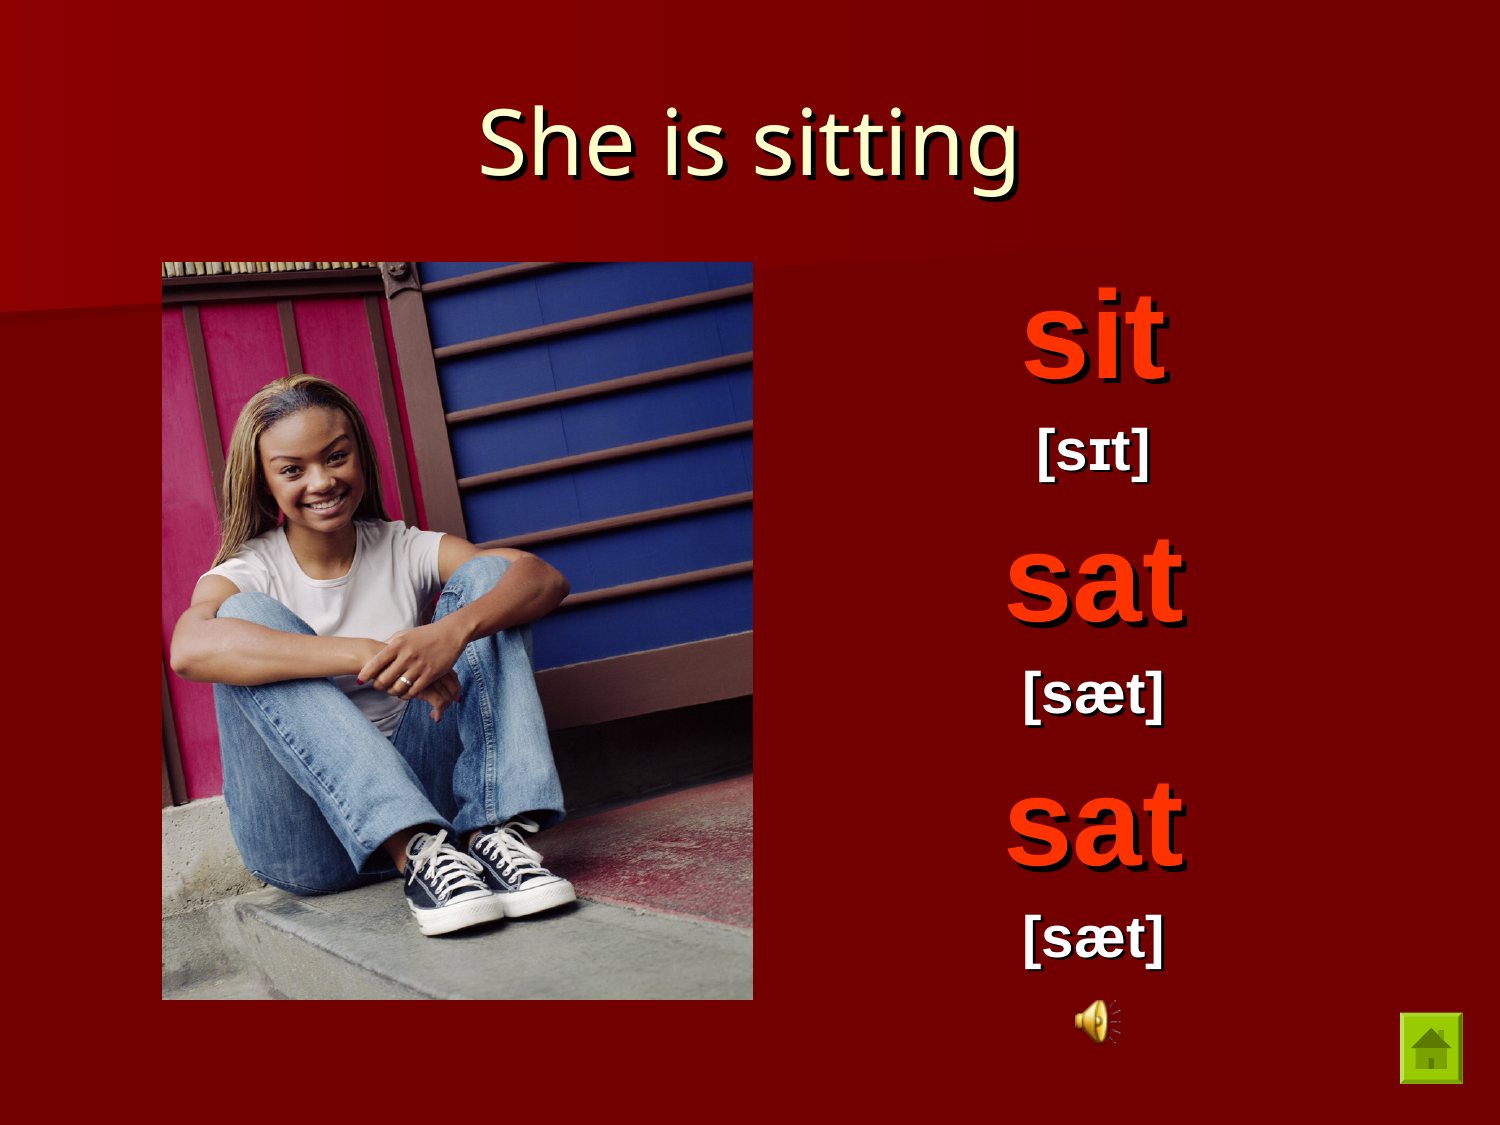

# She is sitting
sit
[sɪt]
sat
[sæt]
sat
[sæt]